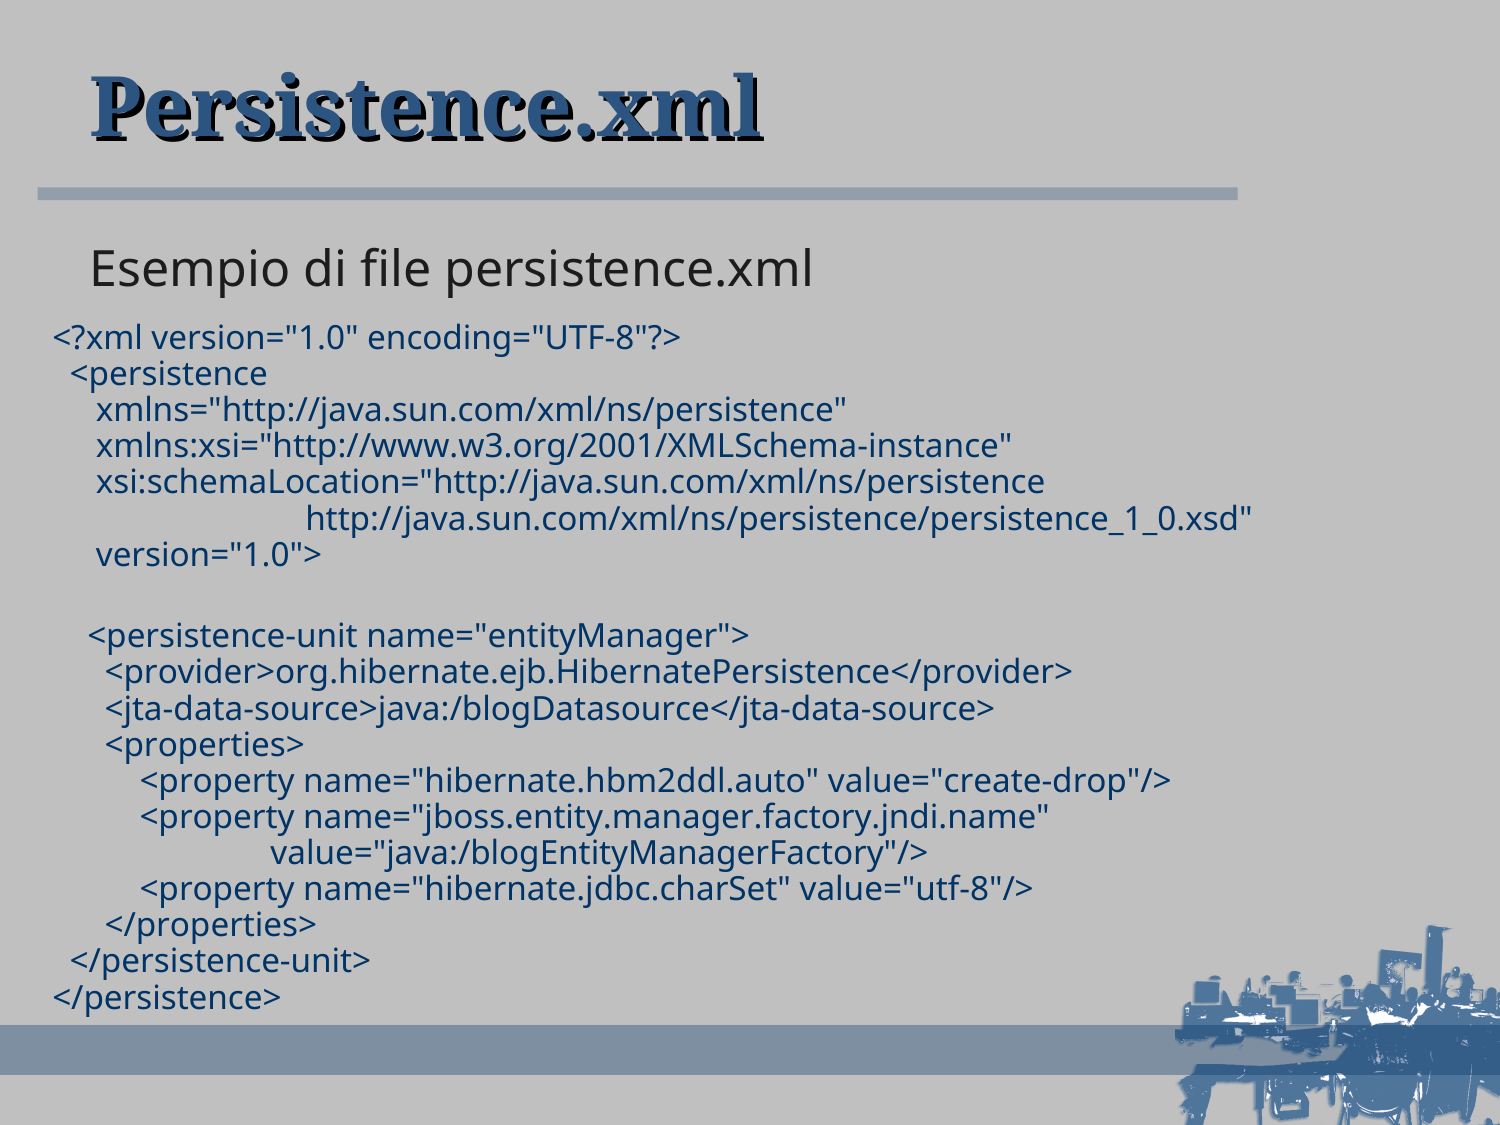

# Persistence.xml
Esempio di file persistence.xml
<?xml version="1.0" encoding="UTF-8"?>
 <persistence
 xmlns="http://java.sun.com/xml/ns/persistence"
 xmlns:xsi="http://www.w3.org/2001/XMLSchema-instance"
 xsi:schemaLocation="http://java.sun.com/xml/ns/persistence
 http://java.sun.com/xml/ns/persistence/persistence_1_0.xsd"
 version="1.0">
 <persistence-unit name="entityManager">
 <provider>org.hibernate.ejb.HibernatePersistence</provider>
 <jta-data-source>java:/blogDatasource</jta-data-source>
 <properties>
 <property name="hibernate.hbm2ddl.auto" value="create-drop"/>
 <property name="jboss.entity.manager.factory.jndi.name"
 value="java:/blogEntityManagerFactory"/>
 <property name="hibernate.jdbc.charSet" value="utf-8"/>
 </properties>
 </persistence-unit>
</persistence>